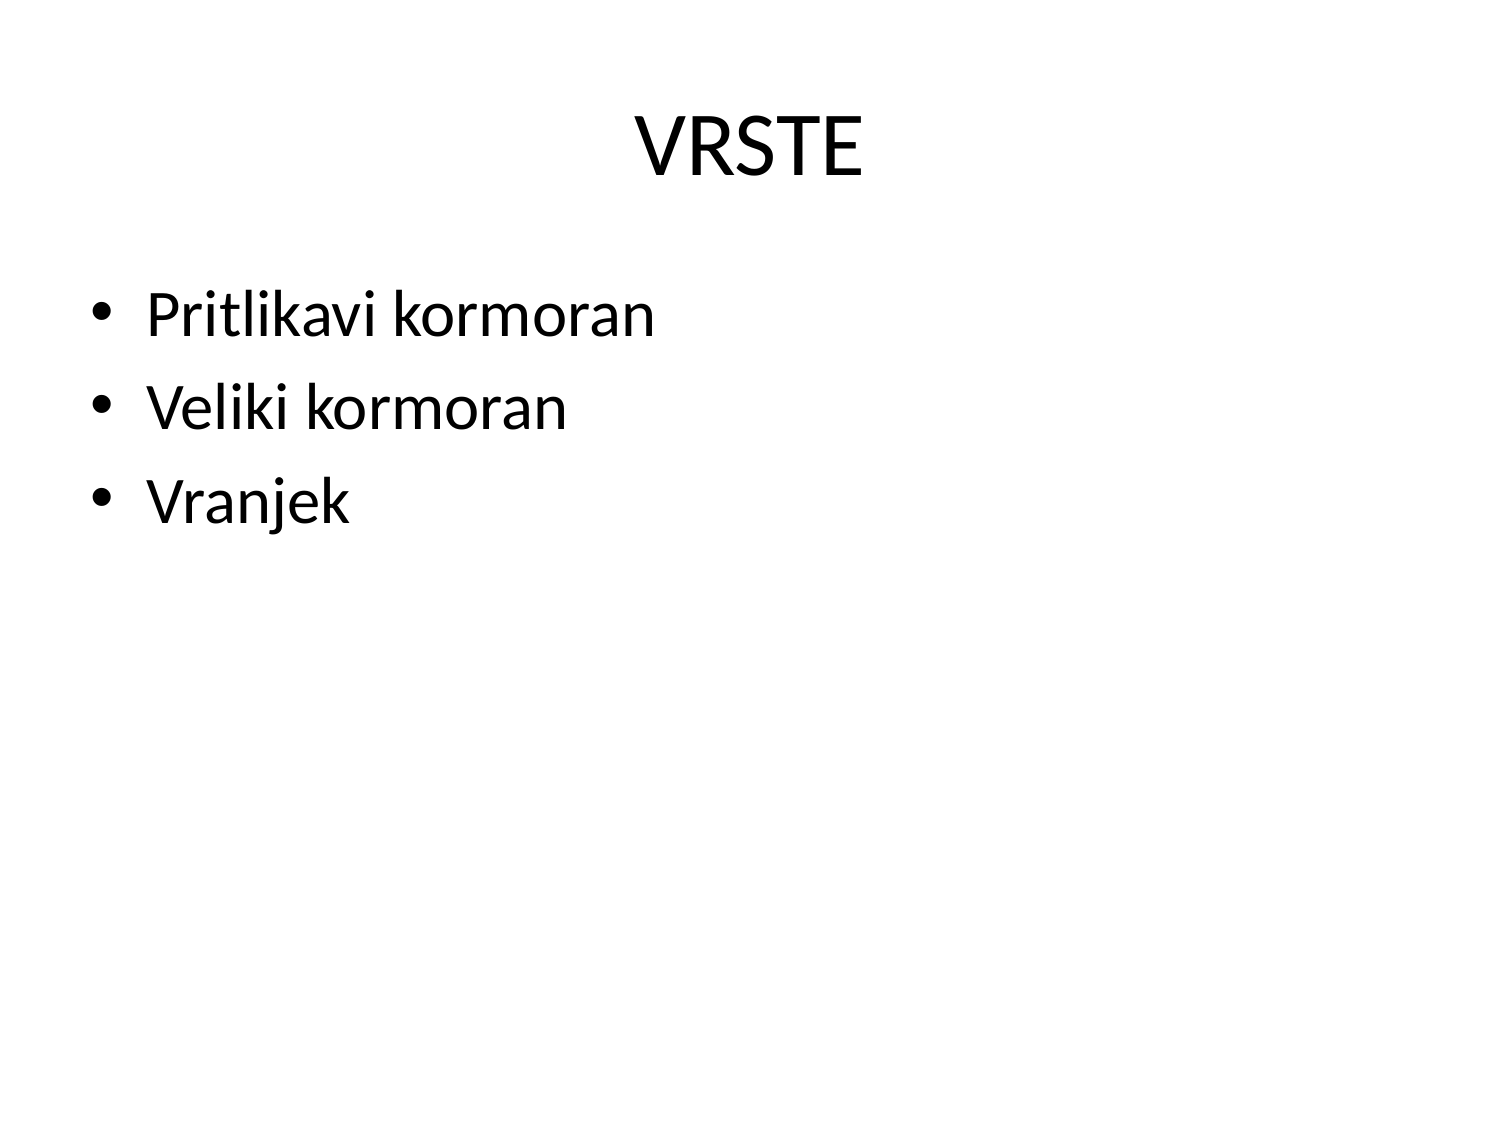

# VRSTE
Pritlikavi kormoran
Veliki kormoran
Vranjek